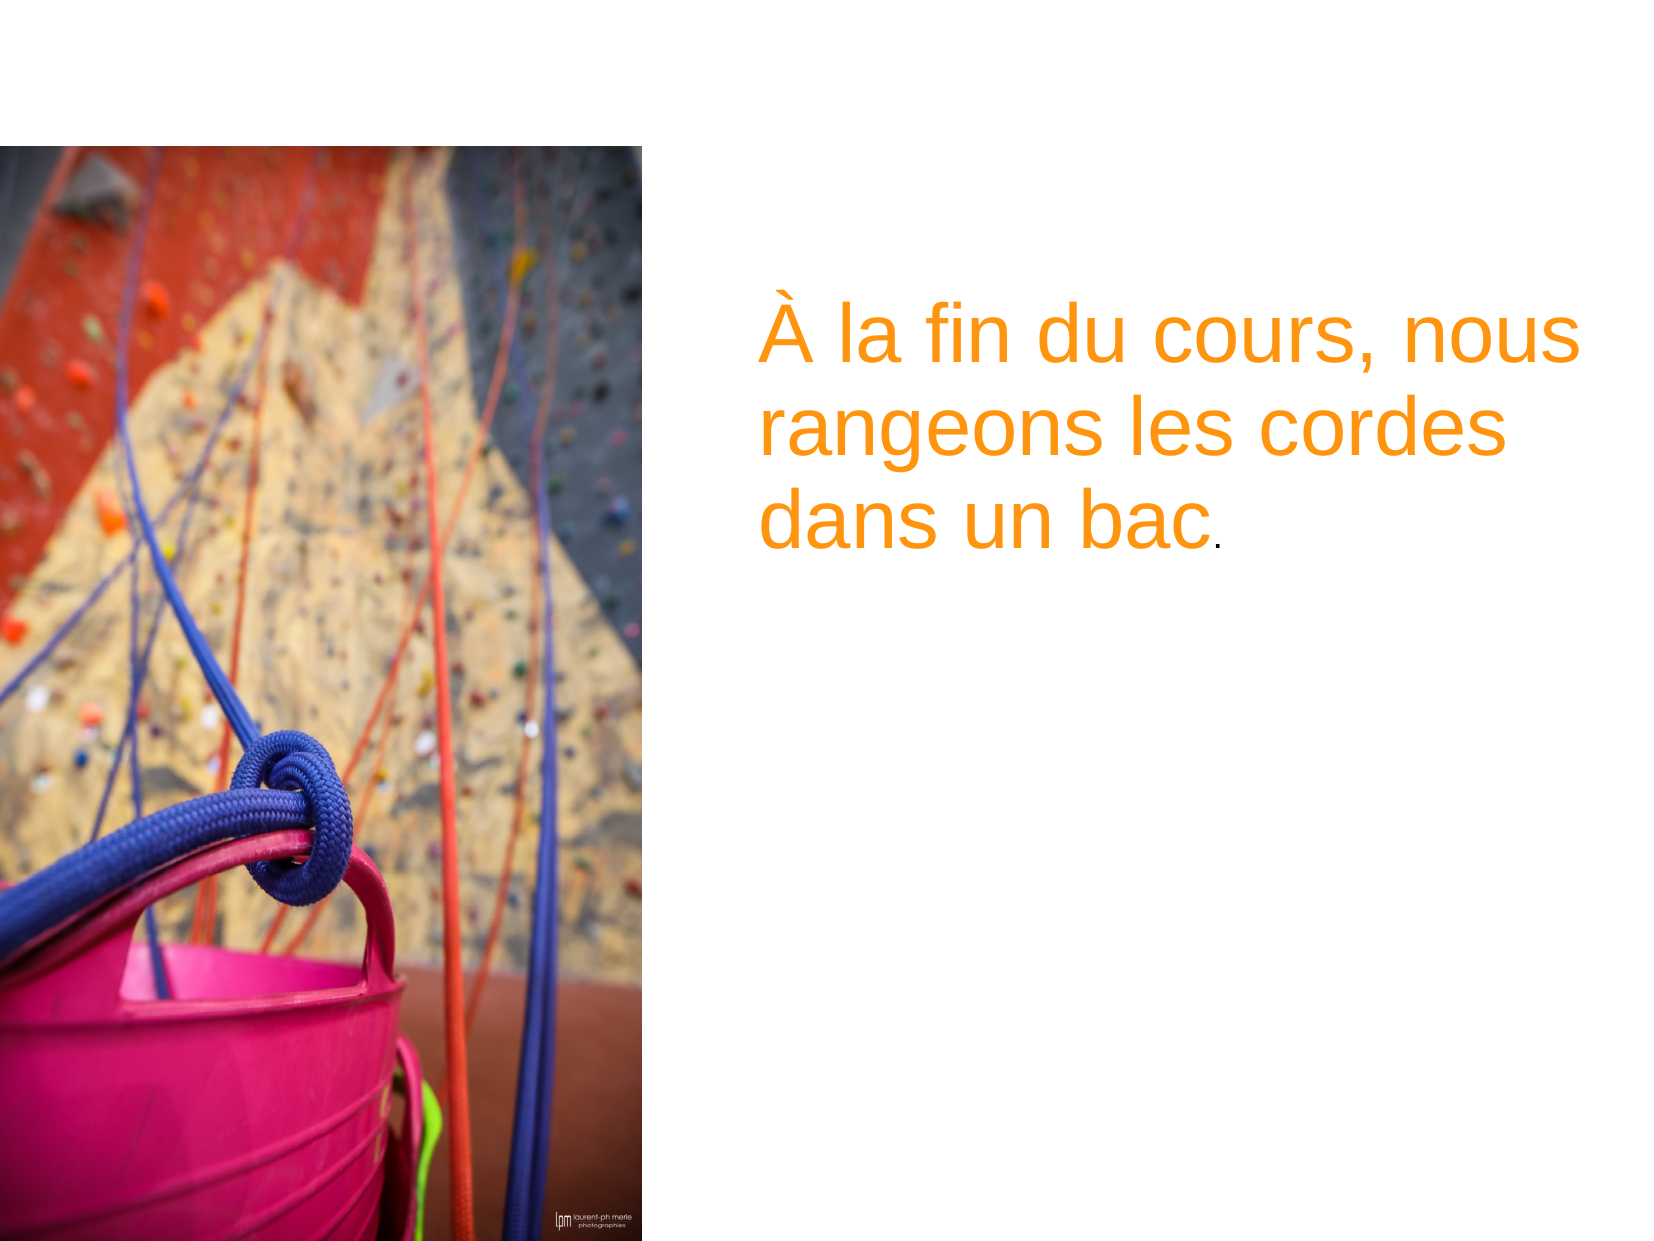

À la fin du cours, nous rangeons les cordes dans un bac.